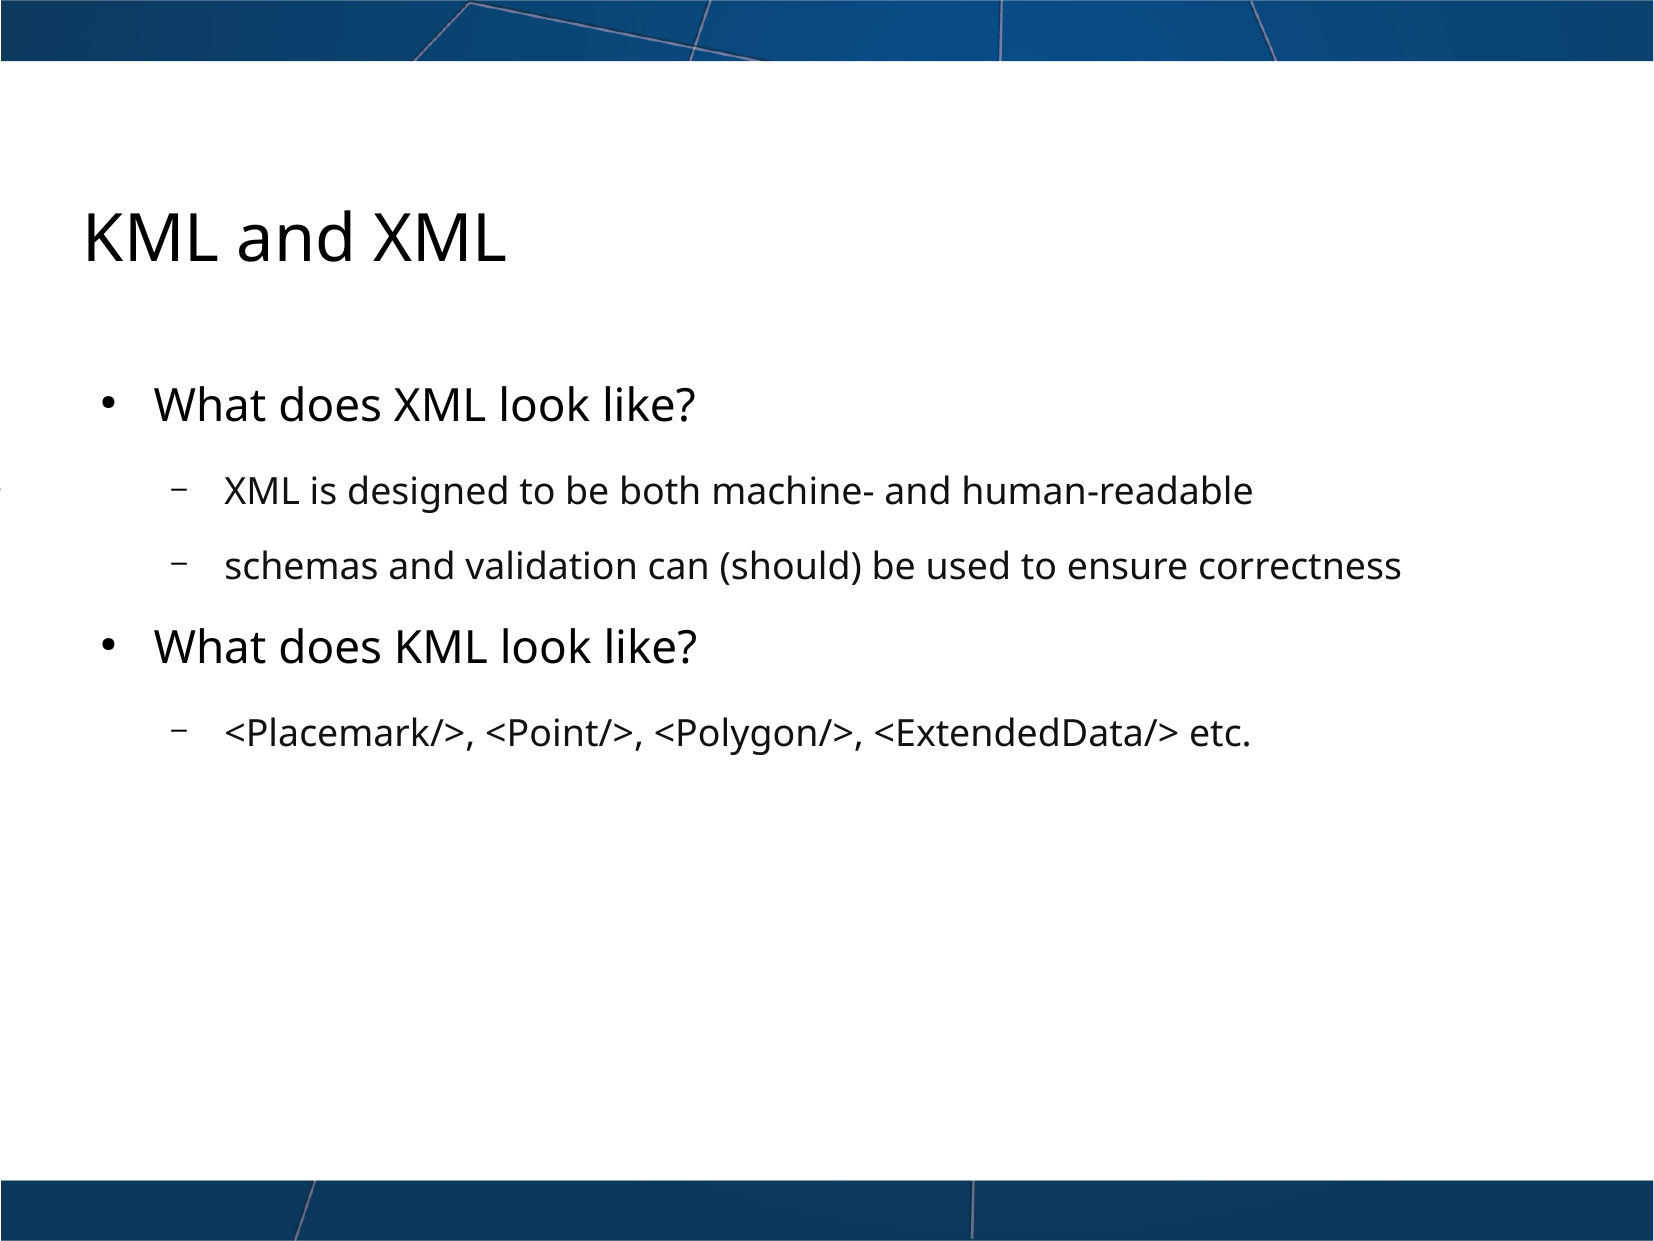

# KML and XML
What does XML look like?
XML is designed to be both machine- and human-readable
schemas and validation can (should) be used to ensure correctness
What does KML look like?
<Placemark/>, <Point/>, <Polygon/>, <ExtendedData/> etc.